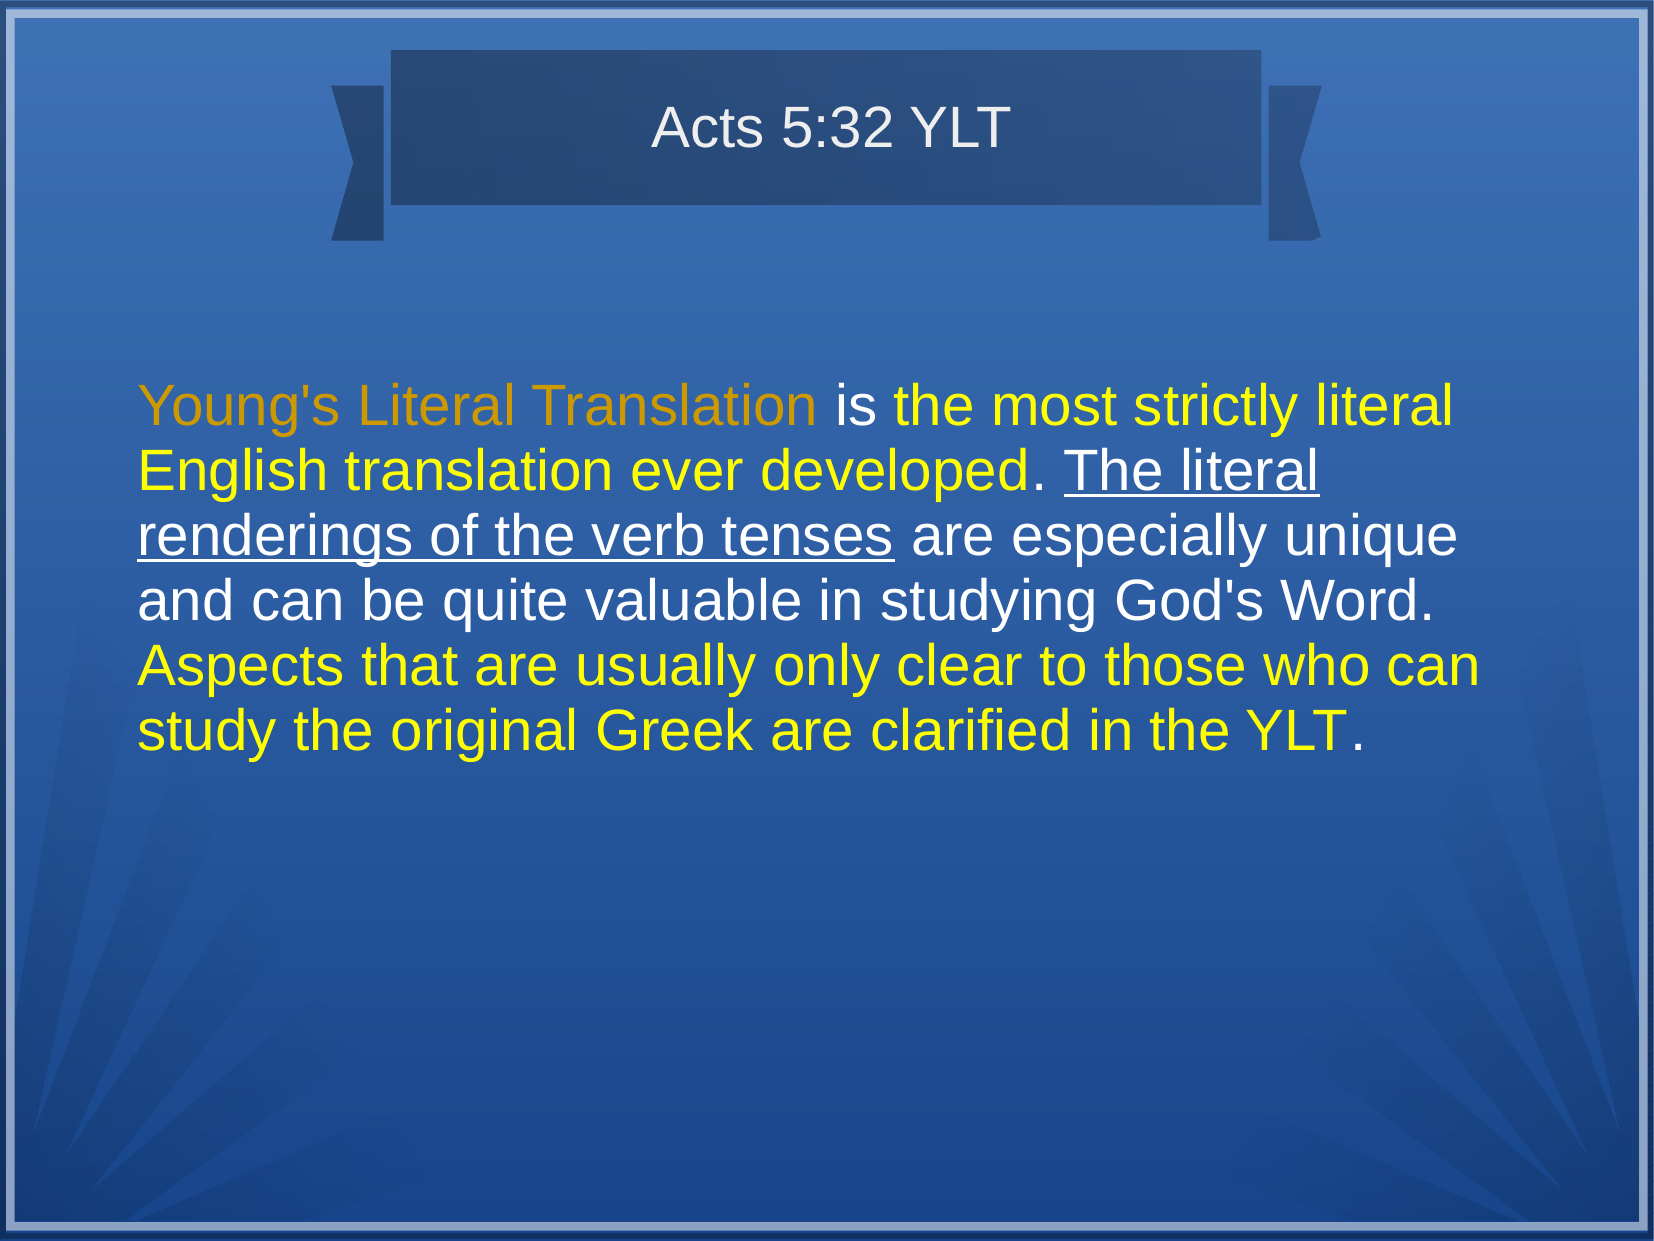

Acts 5:32 YLT
Young's Literal Translation is the most strictly literal English translation ever developed. The literal renderings of the verb tenses are especially unique and can be quite valuable in studying God's Word. Aspects that are usually only clear to those who can study the original Greek are clarified in the YLT.